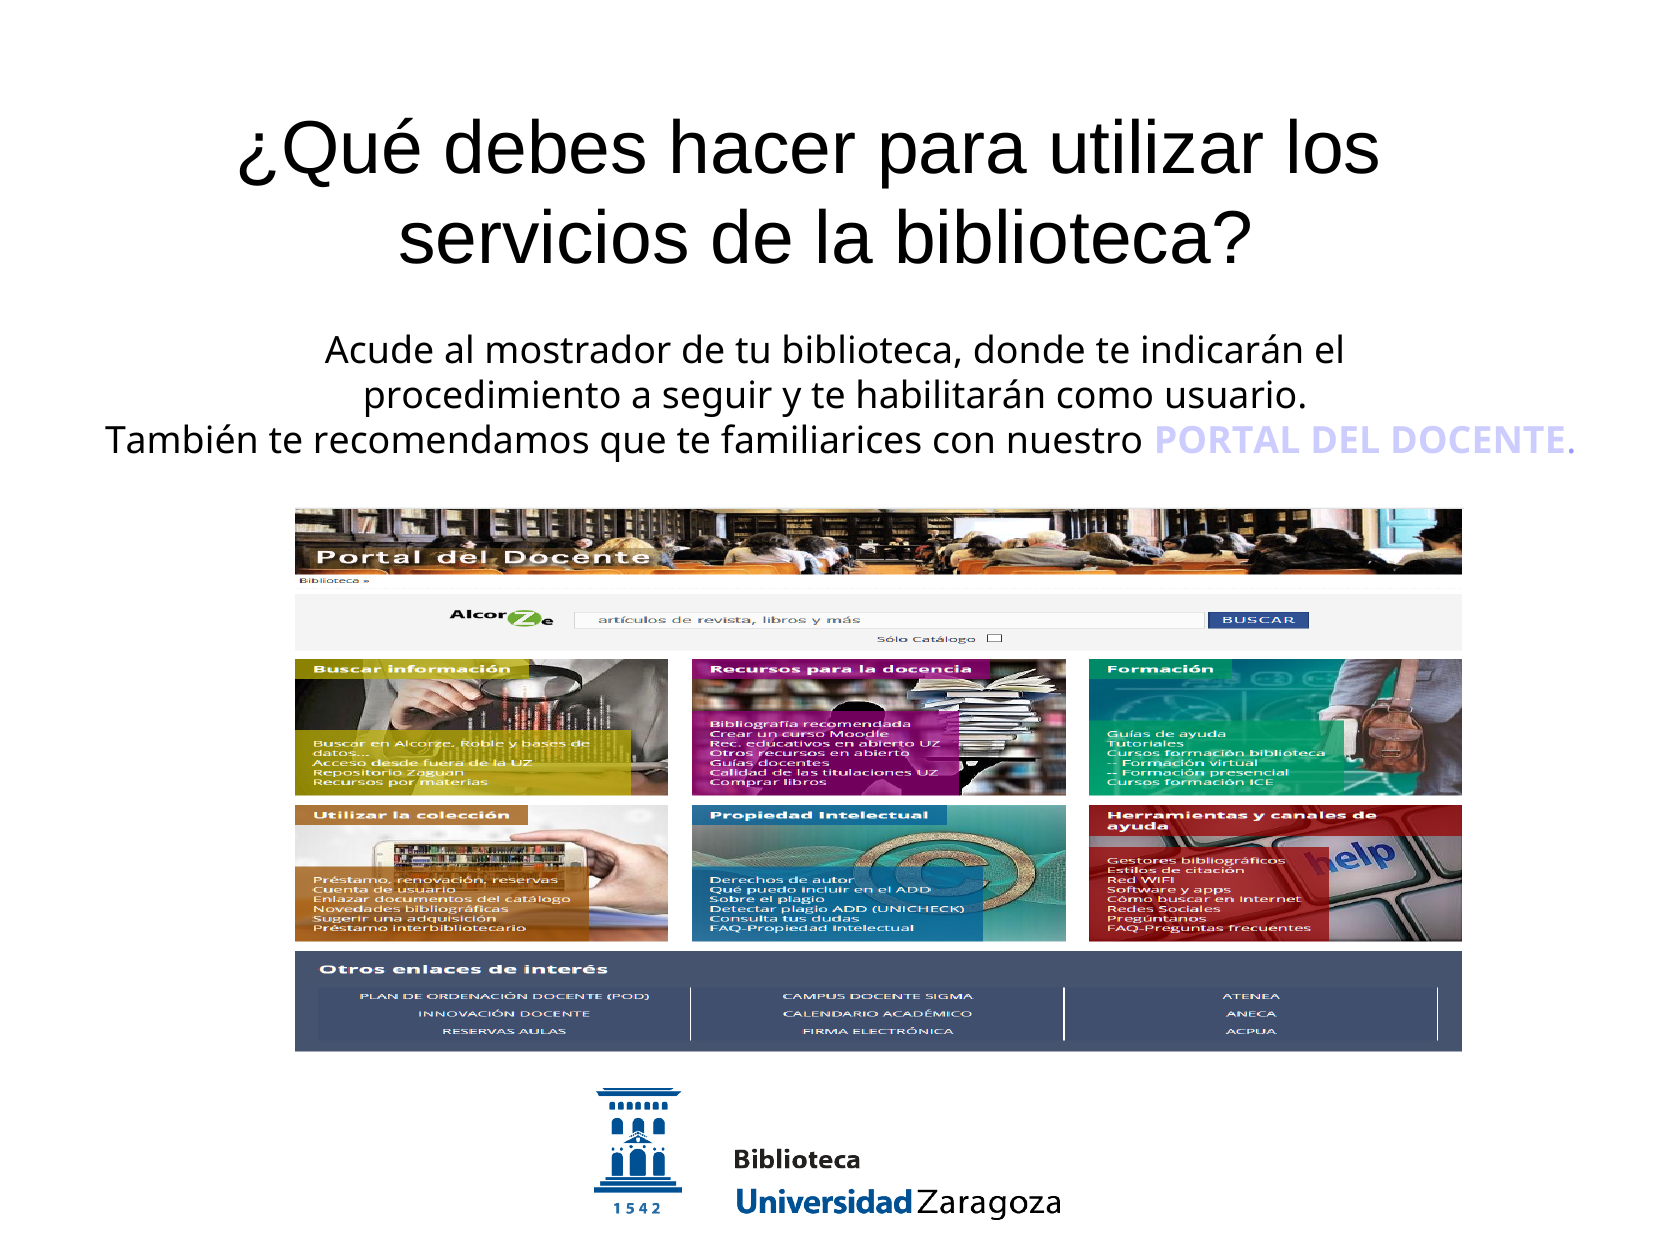

¿Qué debes hacer para utilizar los servicios de la biblioteca?
Acude al mostrador de tu biblioteca, donde te indicarán el
procedimiento a seguir y te habilitarán como usuario.
También te recomendamos que te familiarices con nuestro PORTAL DEL DOCENTE.